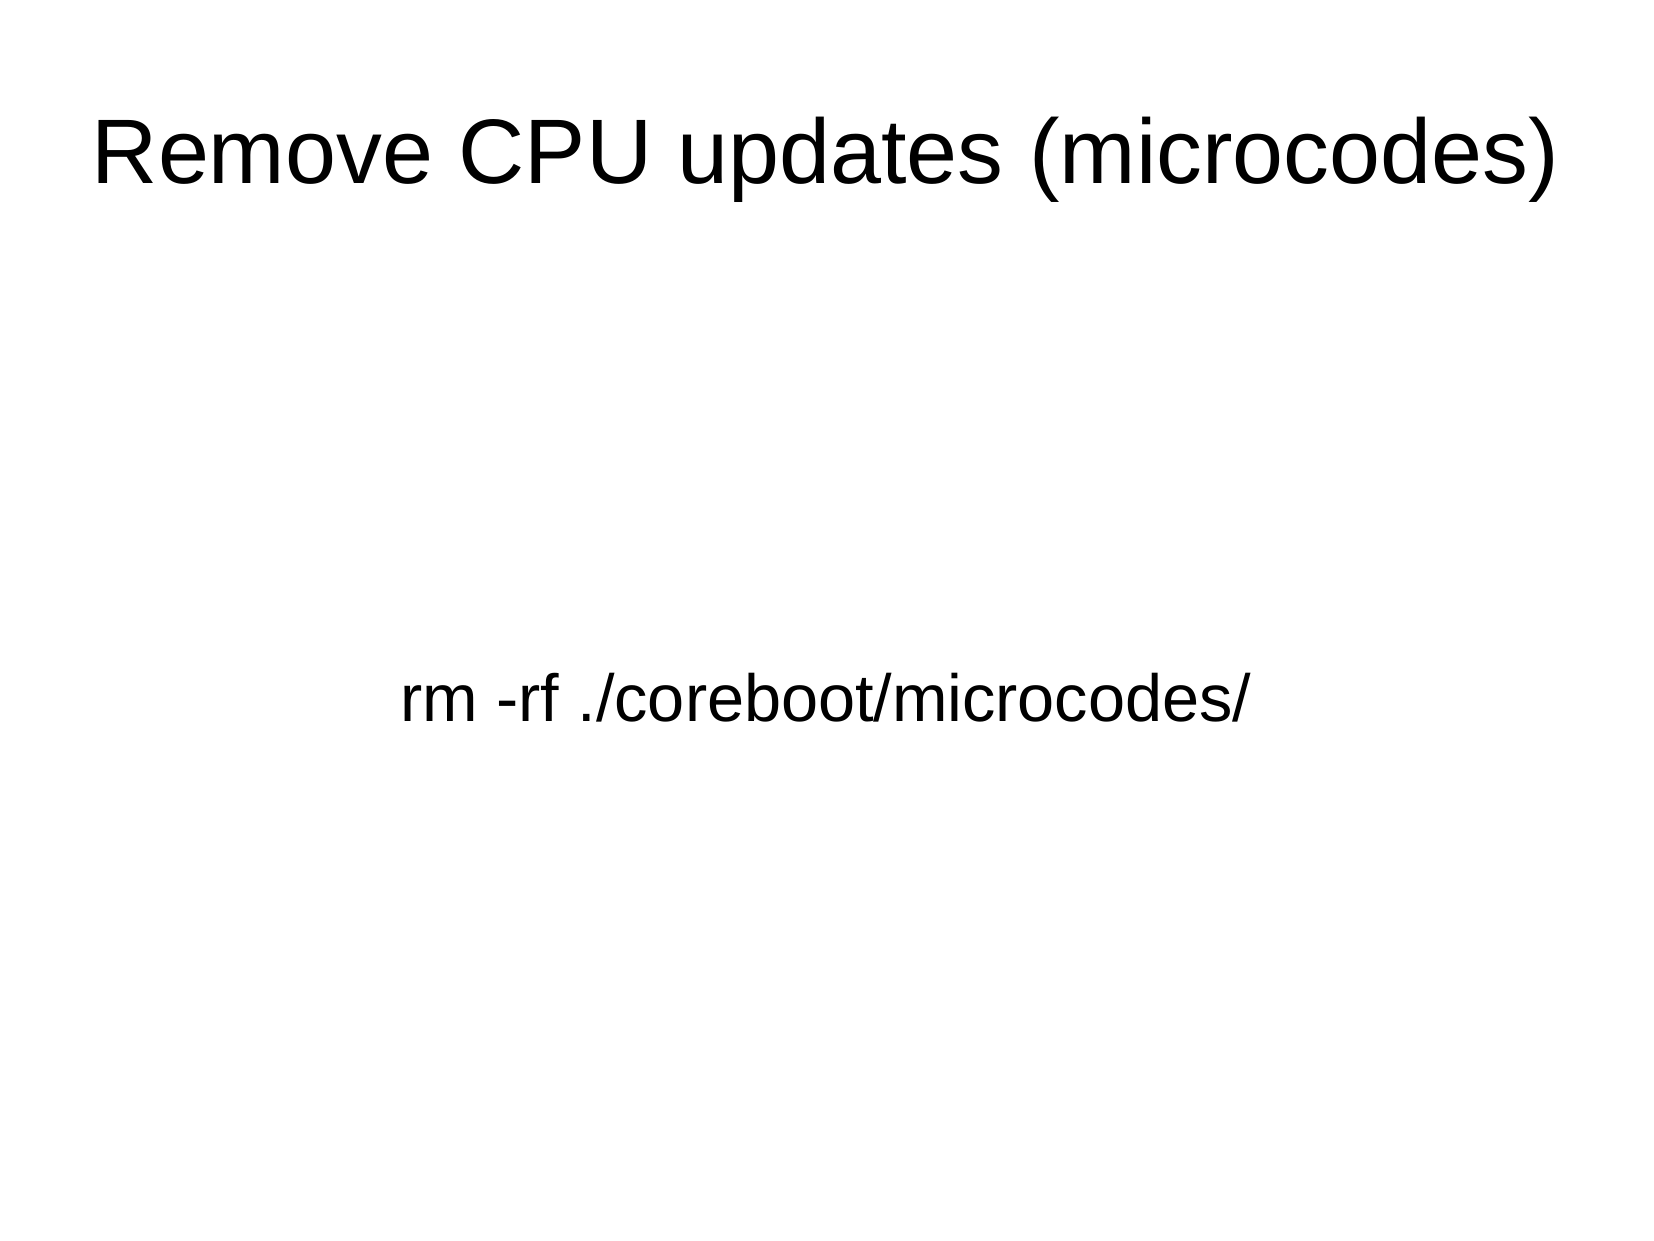

# Remove CPU updates (microcodes)
rm -rf ./coreboot/microcodes/